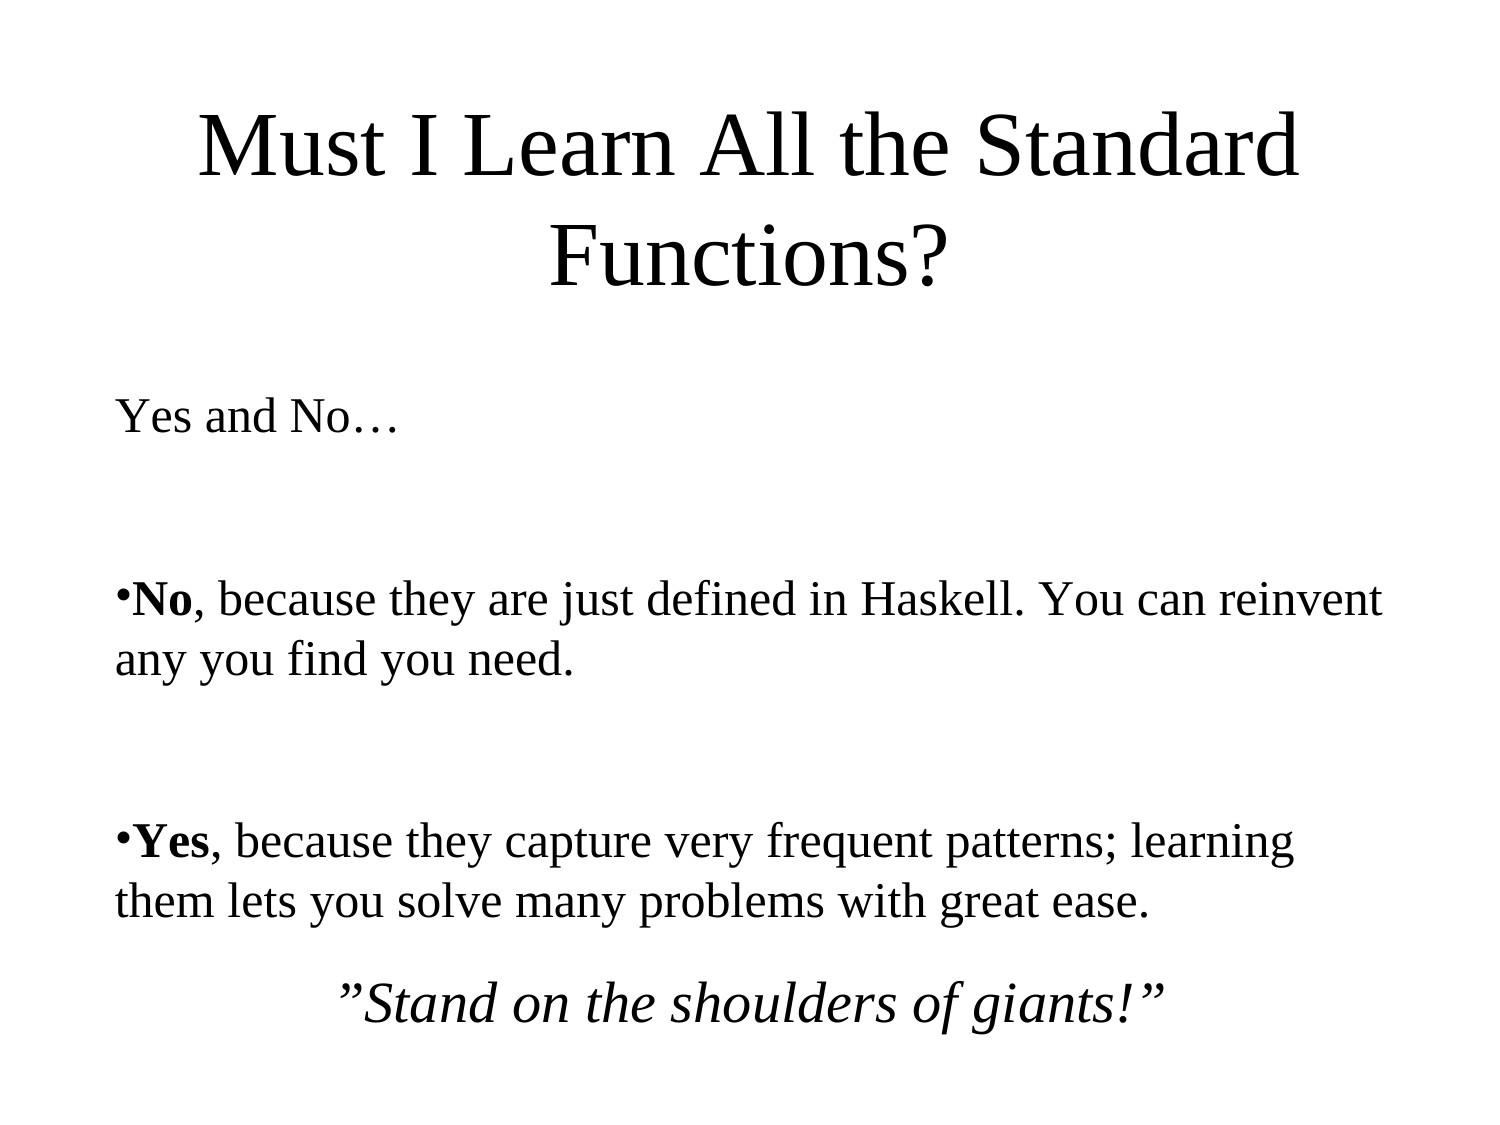

# Must I Learn All the Standard Functions?
Yes and No…
No, because they are just defined in Haskell. You can reinvent any you find you need.
Yes, because they capture very frequent patterns; learning them lets you solve many problems with great ease.
”Stand on the shoulders of giants!”